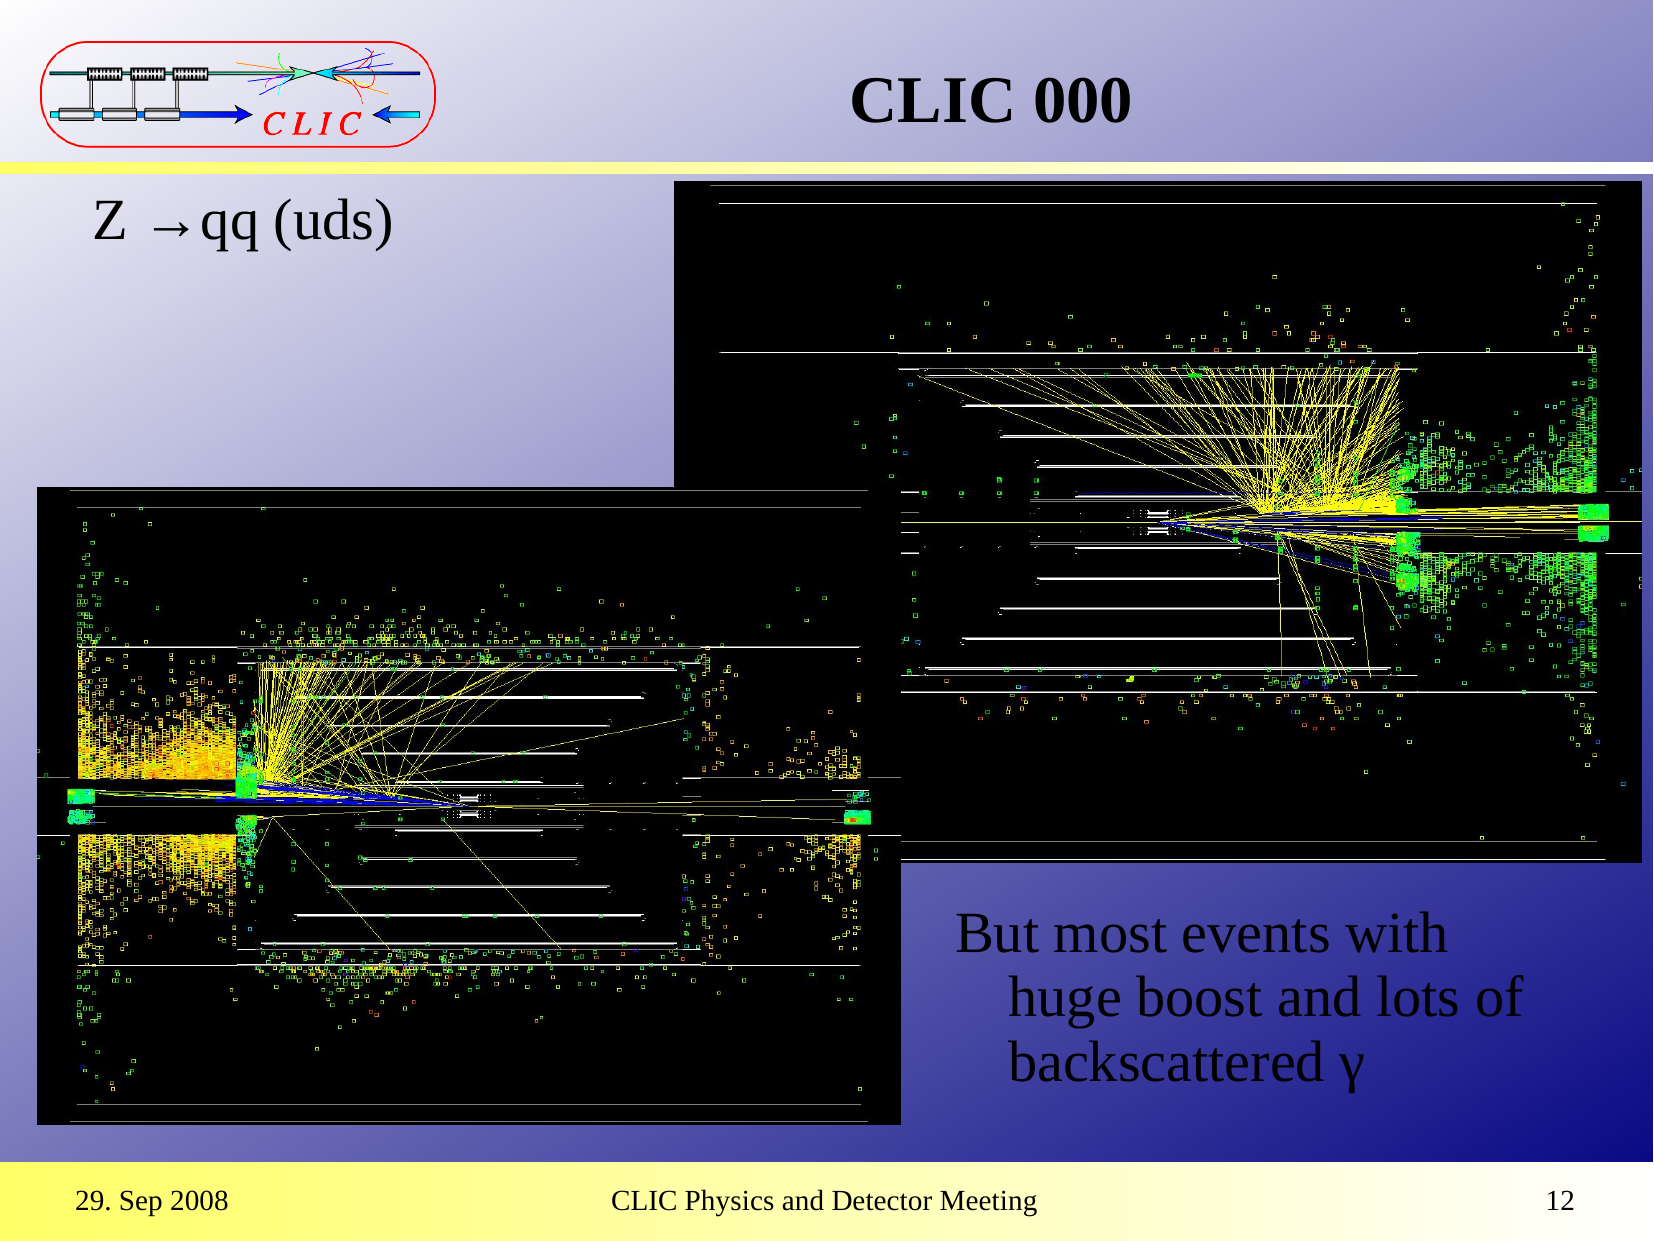

# CLIC 000
Z →qq (uds)
But most events with huge boost and lots of backscattered γ
29. Sep 2008
CLIC Physics and Detector Meeting
12